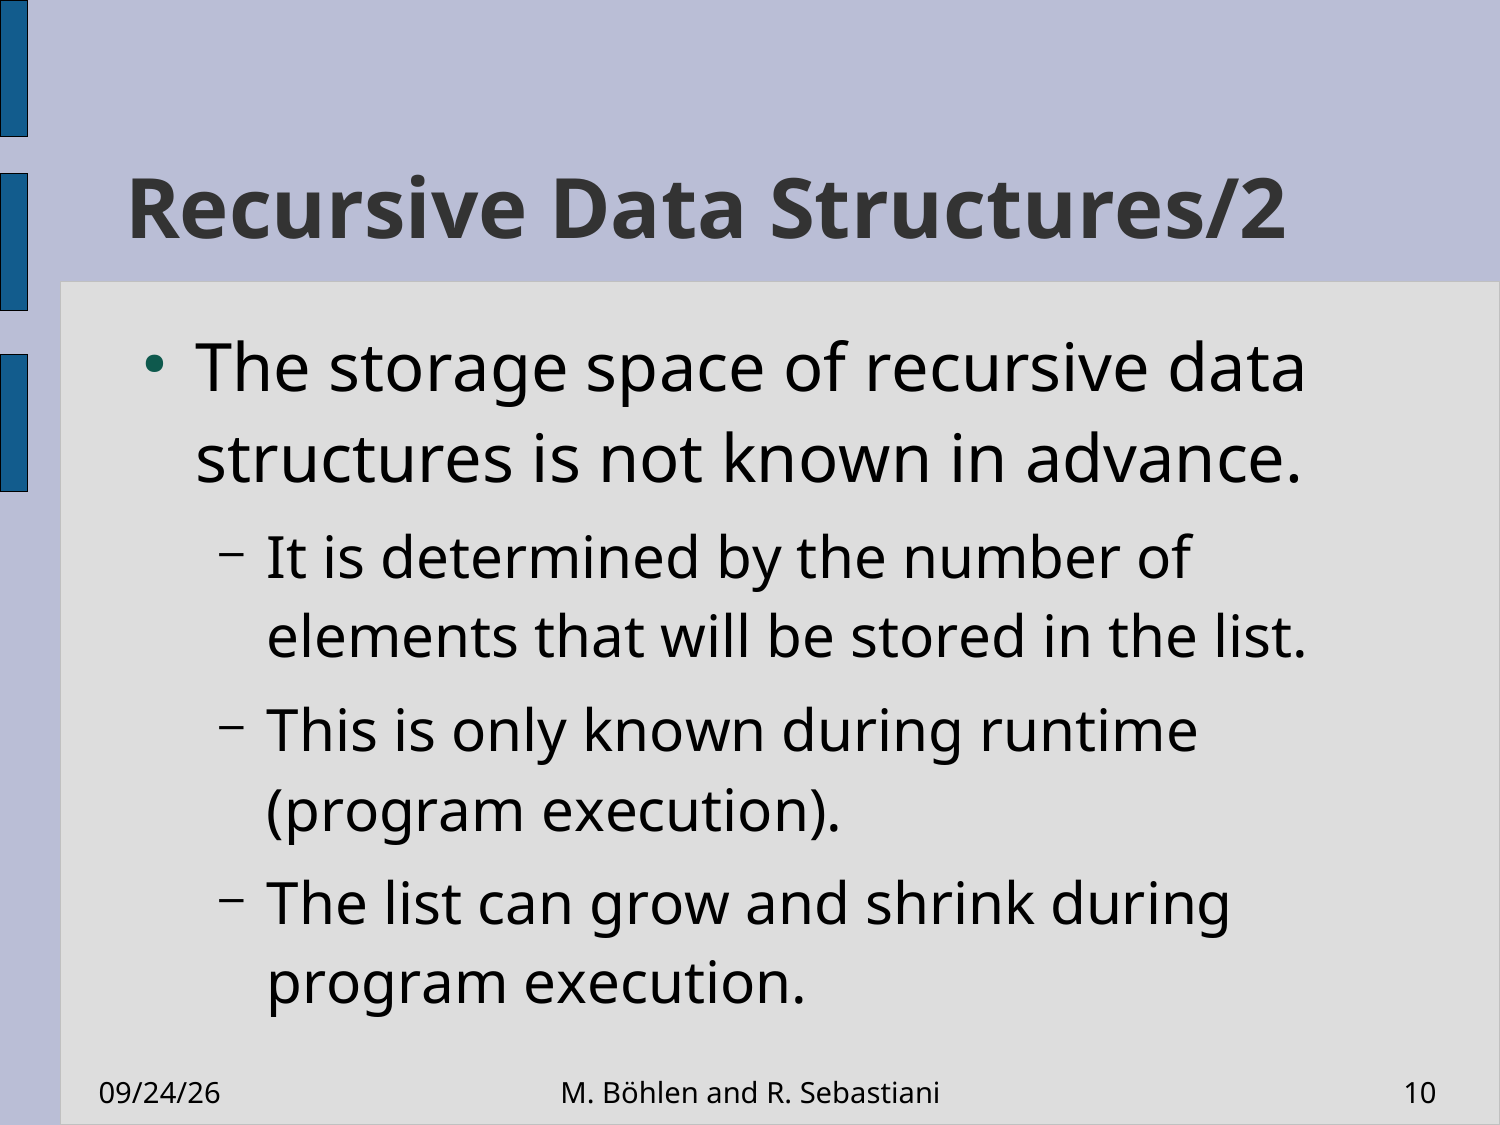

# Recursive Data Structures/2
The storage space of recursive data structures is not known in advance.
It is determined by the number of elements that will be stored in the list.
This is only known during runtime (program execution).
The list can grow and shrink during program execution.
M. Böhlen and R. Sebastiani
10